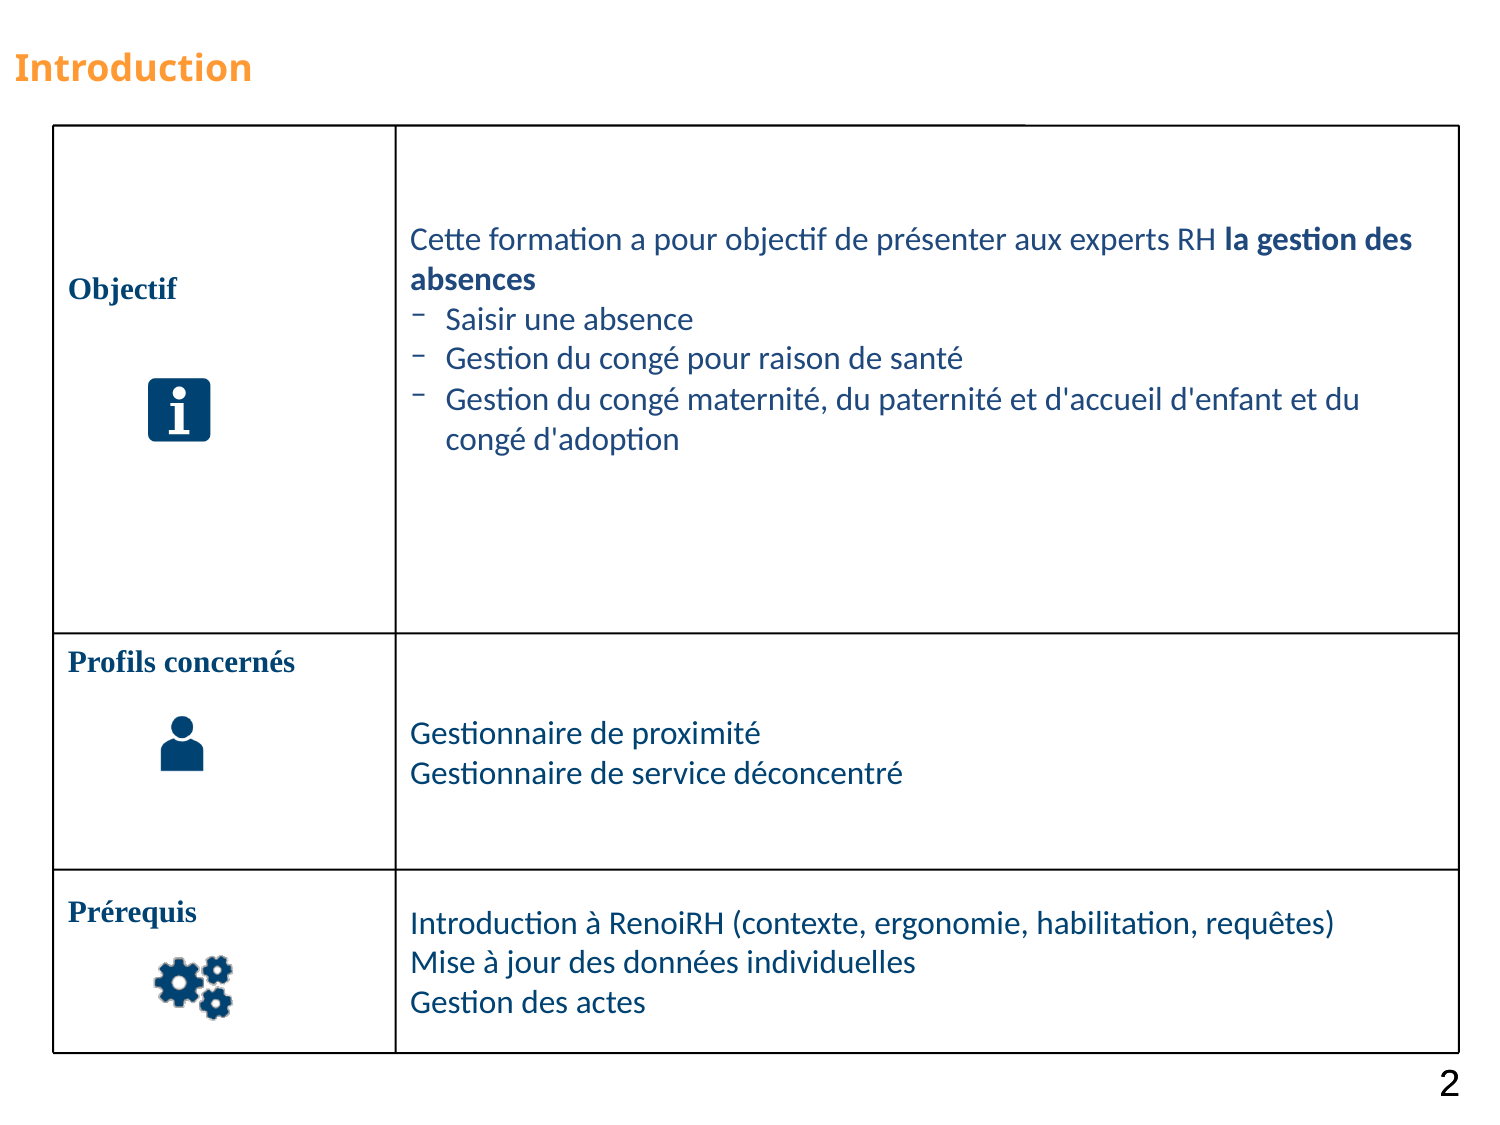

Introduction
Objectif
Cette formation a pour objectif de présenter aux experts RH la gestion des absences
Saisir une absence
Gestion du congé pour raison de santé
Gestion du congé maternité, du paternité et d'accueil d'enfant et du congé d'adoption
Gestionnaire de proximité
Gestionnaire de service déconcentré
Profils concernés
Prérequis
Introduction à RenoiRH (contexte, ergonomie, habilitation, requêtes)
Mise à jour des données individuelles
Gestion des actes